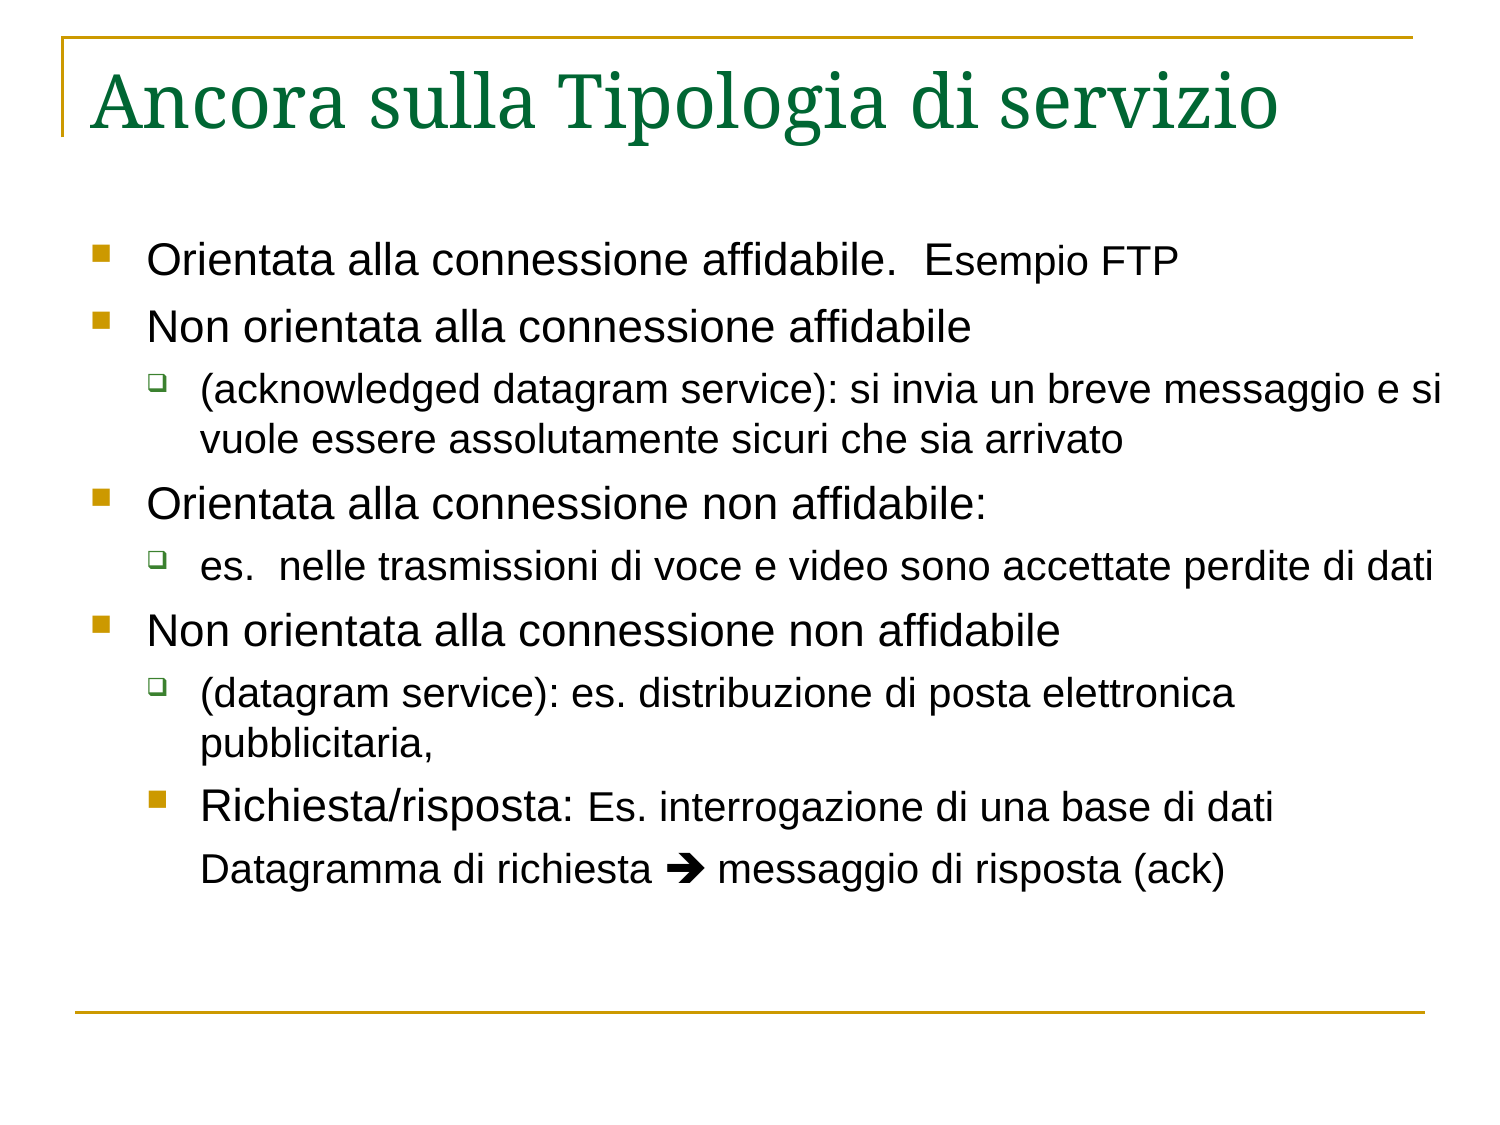

# Ancora sulla Tipologia di servizio
Orientata alla connessione affidabile. Esempio FTP
Non orientata alla connessione affidabile
(acknowledged datagram service): si invia un breve messaggio e si vuole essere assolutamente sicuri che sia arrivato
Orientata alla connessione non affidabile:
es. nelle trasmissioni di voce e video sono accettate perdite di dati
Non orientata alla connessione non affidabile
(datagram service): es. distribuzione di posta elettronica pubblicitaria,
Richiesta/risposta: Es. interrogazione di una base di dati
	Datagramma di richiesta  messaggio di risposta (ack)